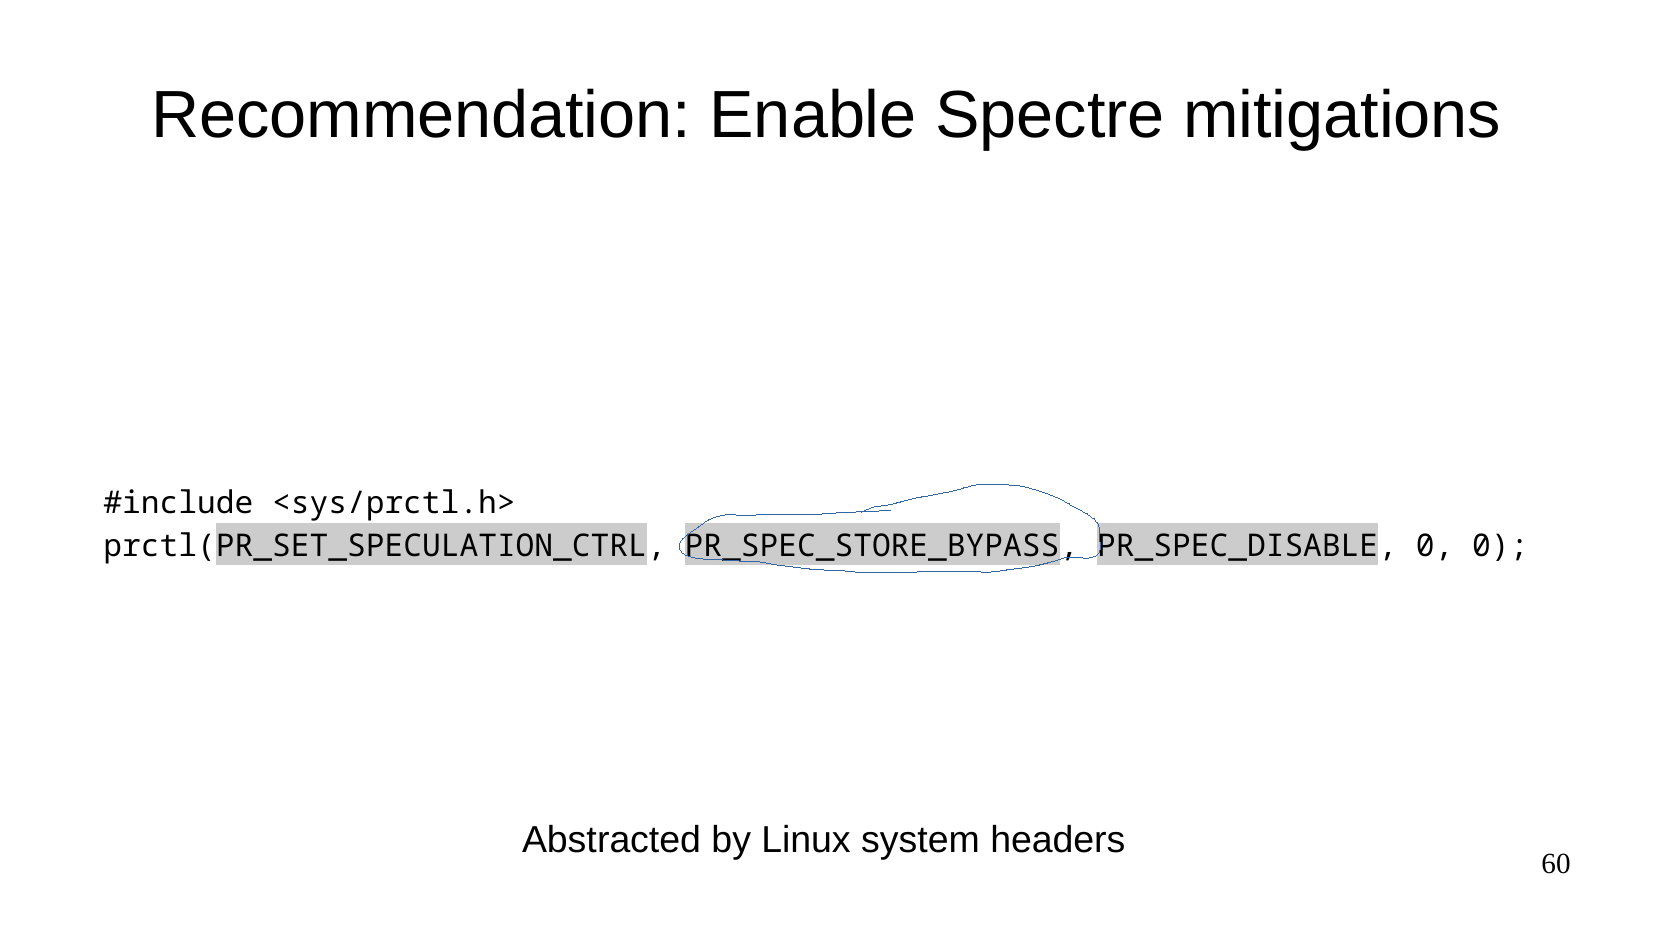

# Recommendation: Enable Spectre mitigations
#include <sys/prctl.h>
prctl(PR_SET_SPECULATION_CTRL, PR_SPEC_STORE_BYPASS, PR_SPEC_DISABLE, 0, 0);
Abstracted by Linux system headers
60